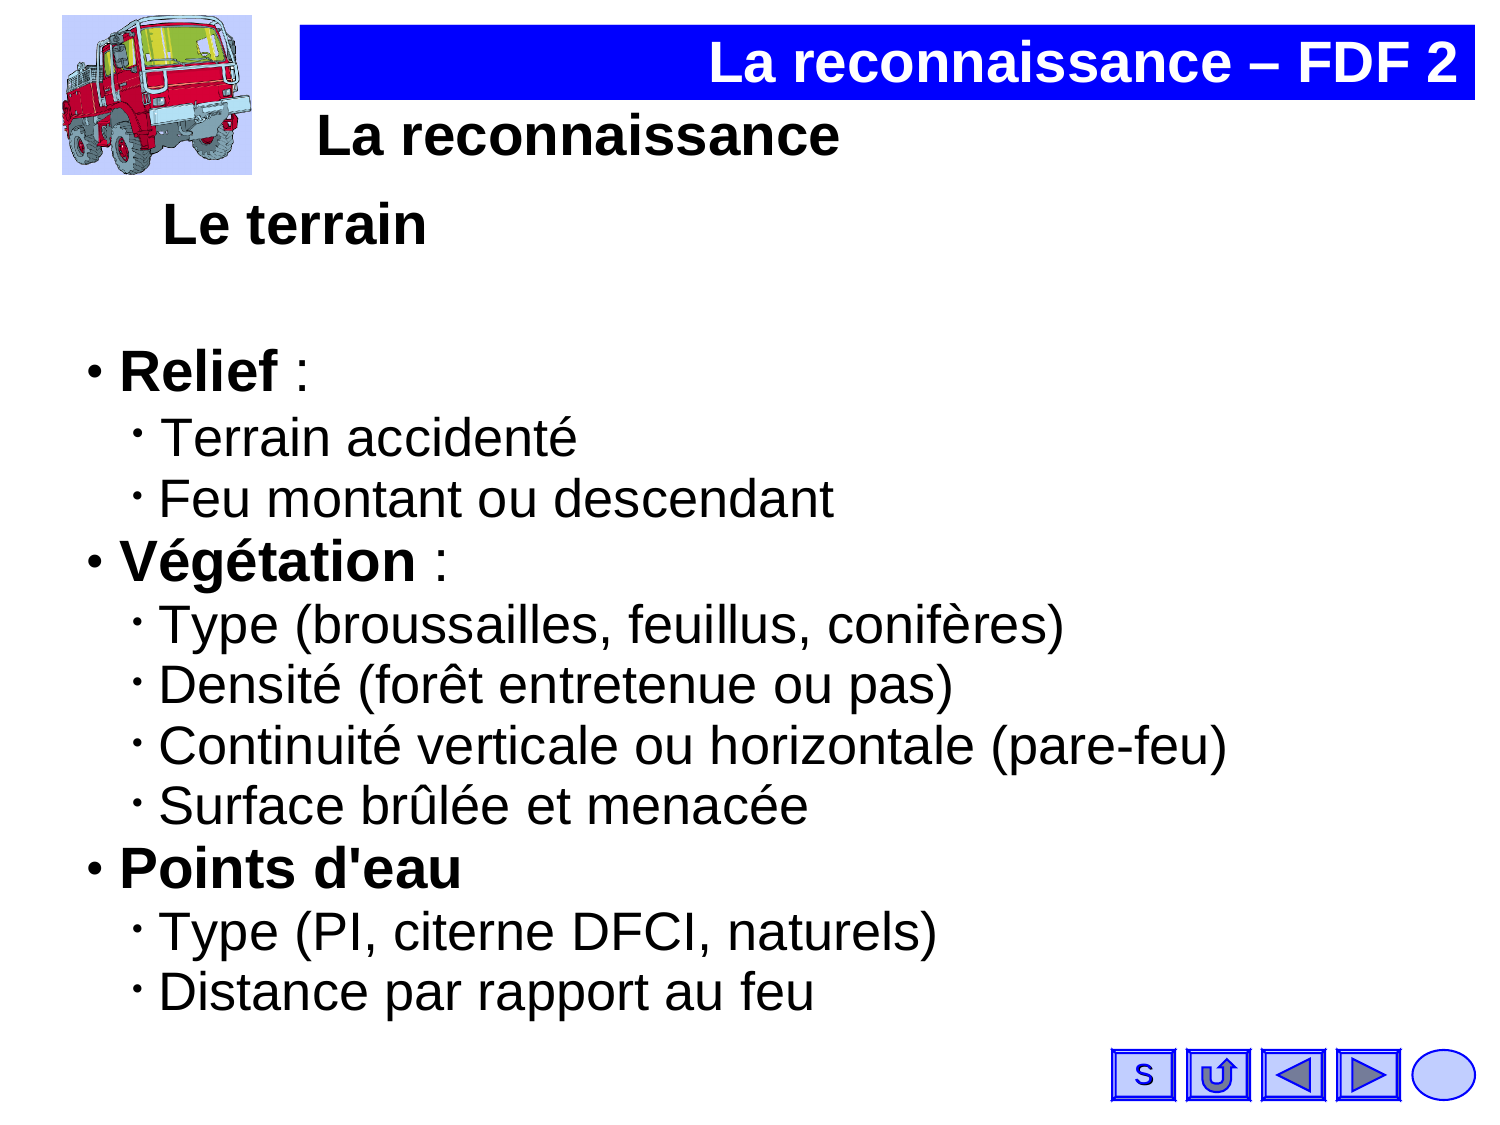

La reconnaissance – FDF 2
La reconnaissance
Le terrain
 Relief :
 Terrain accidenté
 Feu montant ou descendant
 Végétation :
 Type (broussailles, feuillus, conifères)
 Densité (forêt entretenue ou pas)
 Continuité verticale ou horizontale (pare-feu)
 Surface brûlée et menacée
 Points d'eau
 Type (PI, citerne DFCI, naturels)
 Distance par rapport au feu